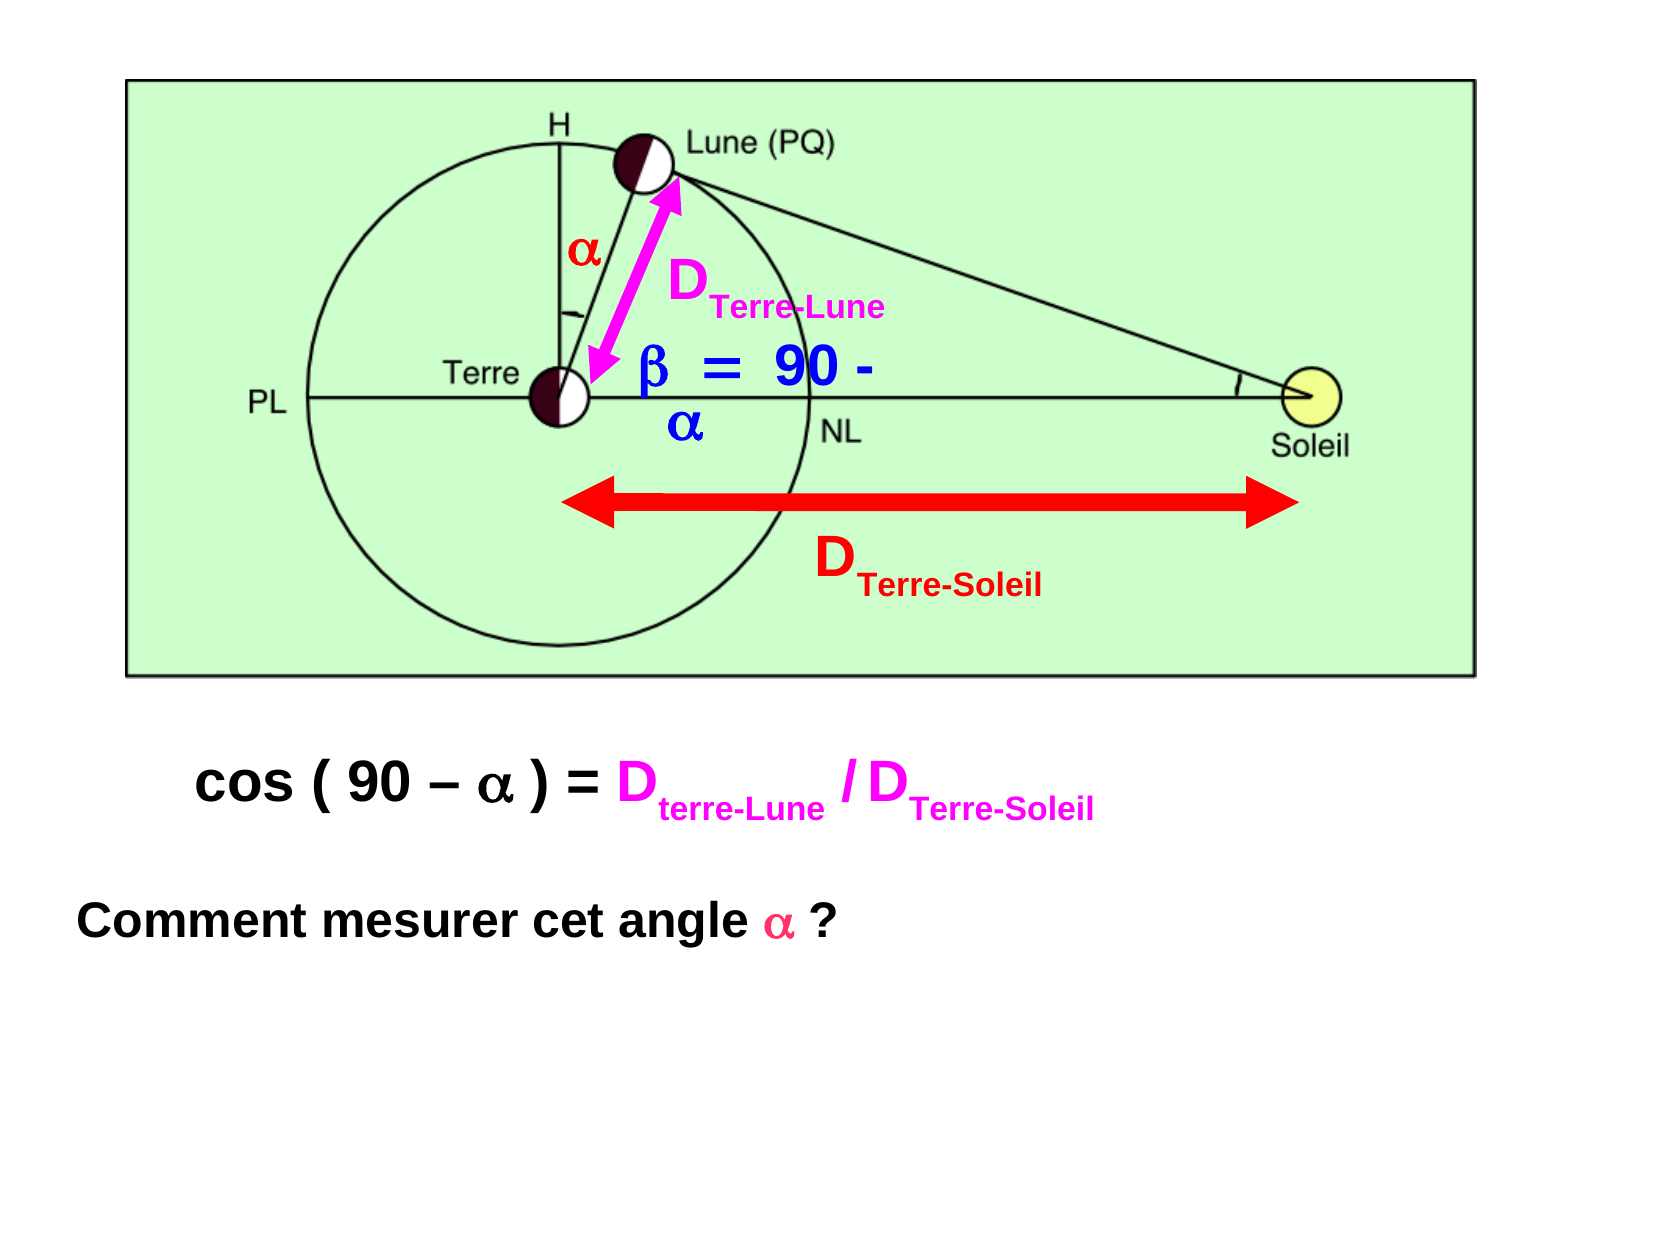


DTerre-Lune
90 -
DTerre-Soleil
cos ( 90 –  ) = Dterre-Lune / DTerre-Soleil
Comment mesurer cet angle  ?